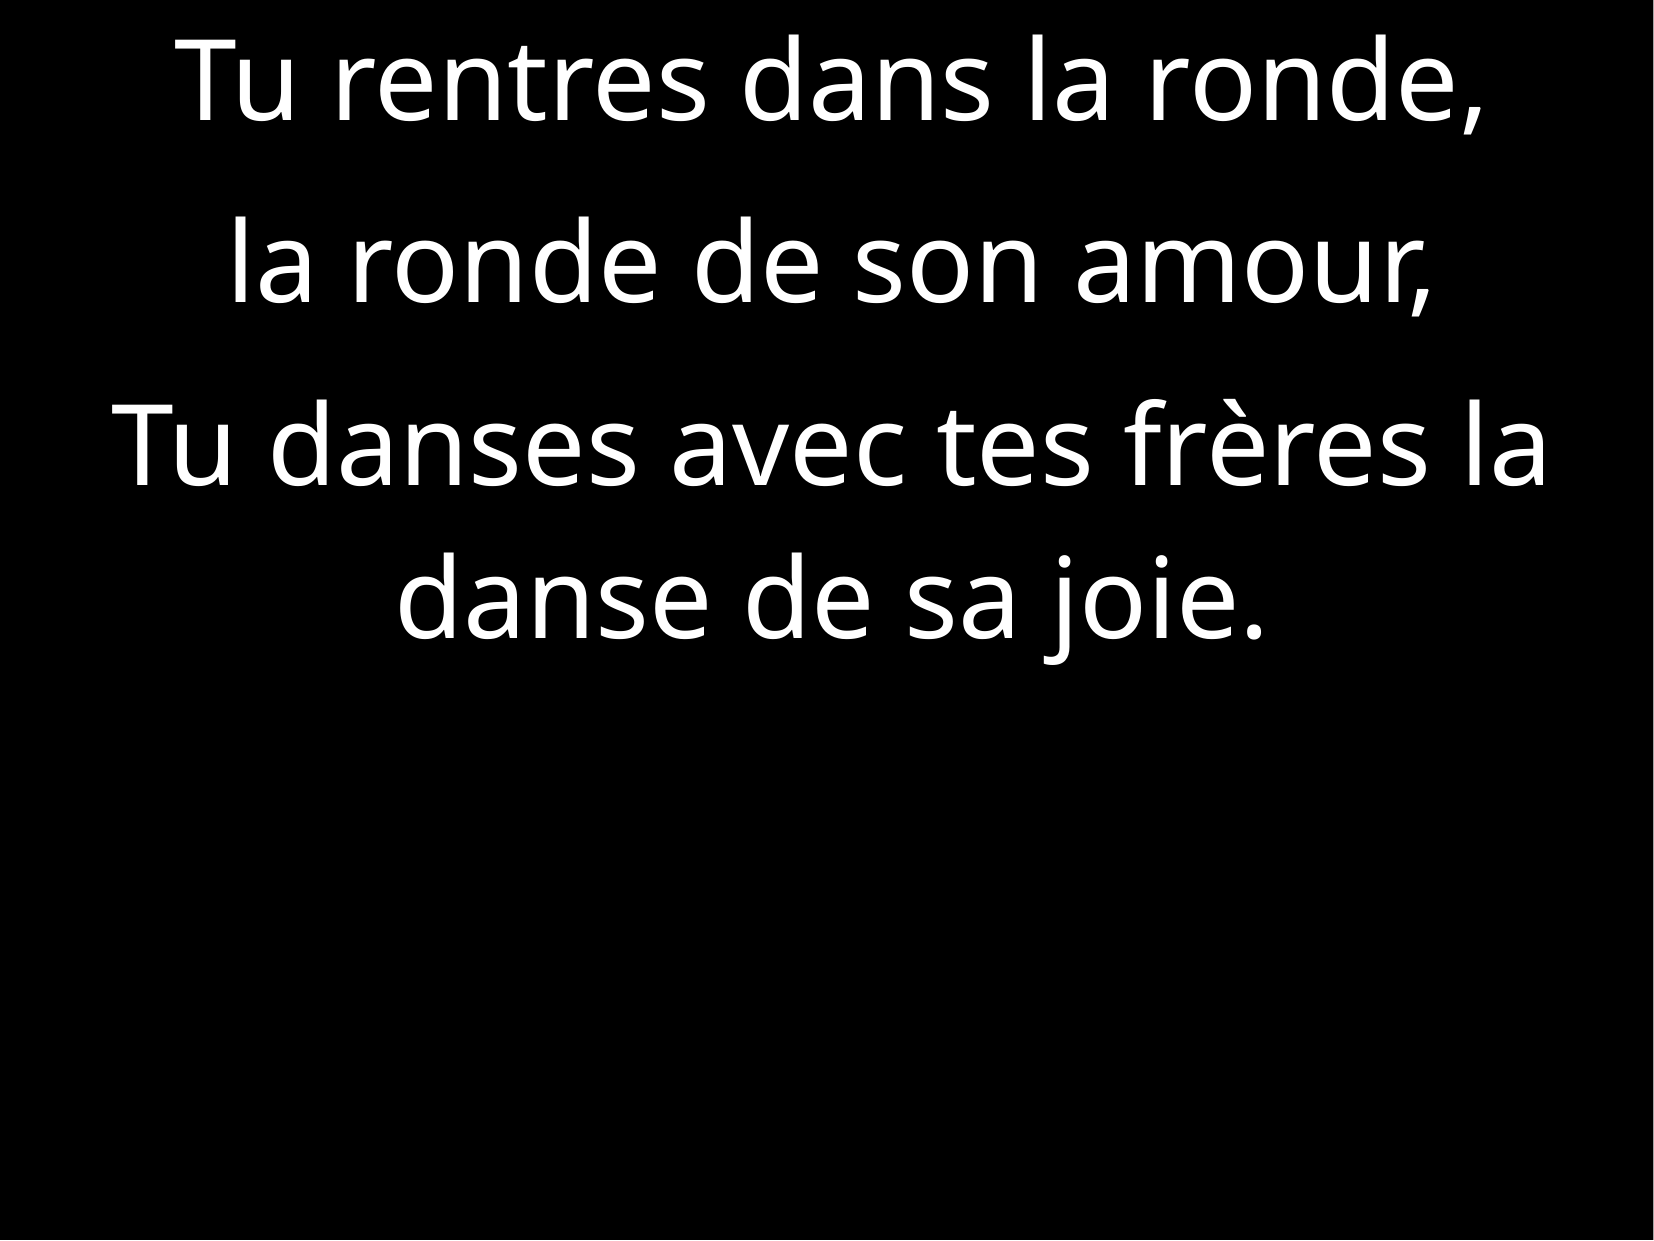

# Tu rentres dans la ronde,
la ronde de son amour,
Tu danses avec tes frères la danse de sa joie.